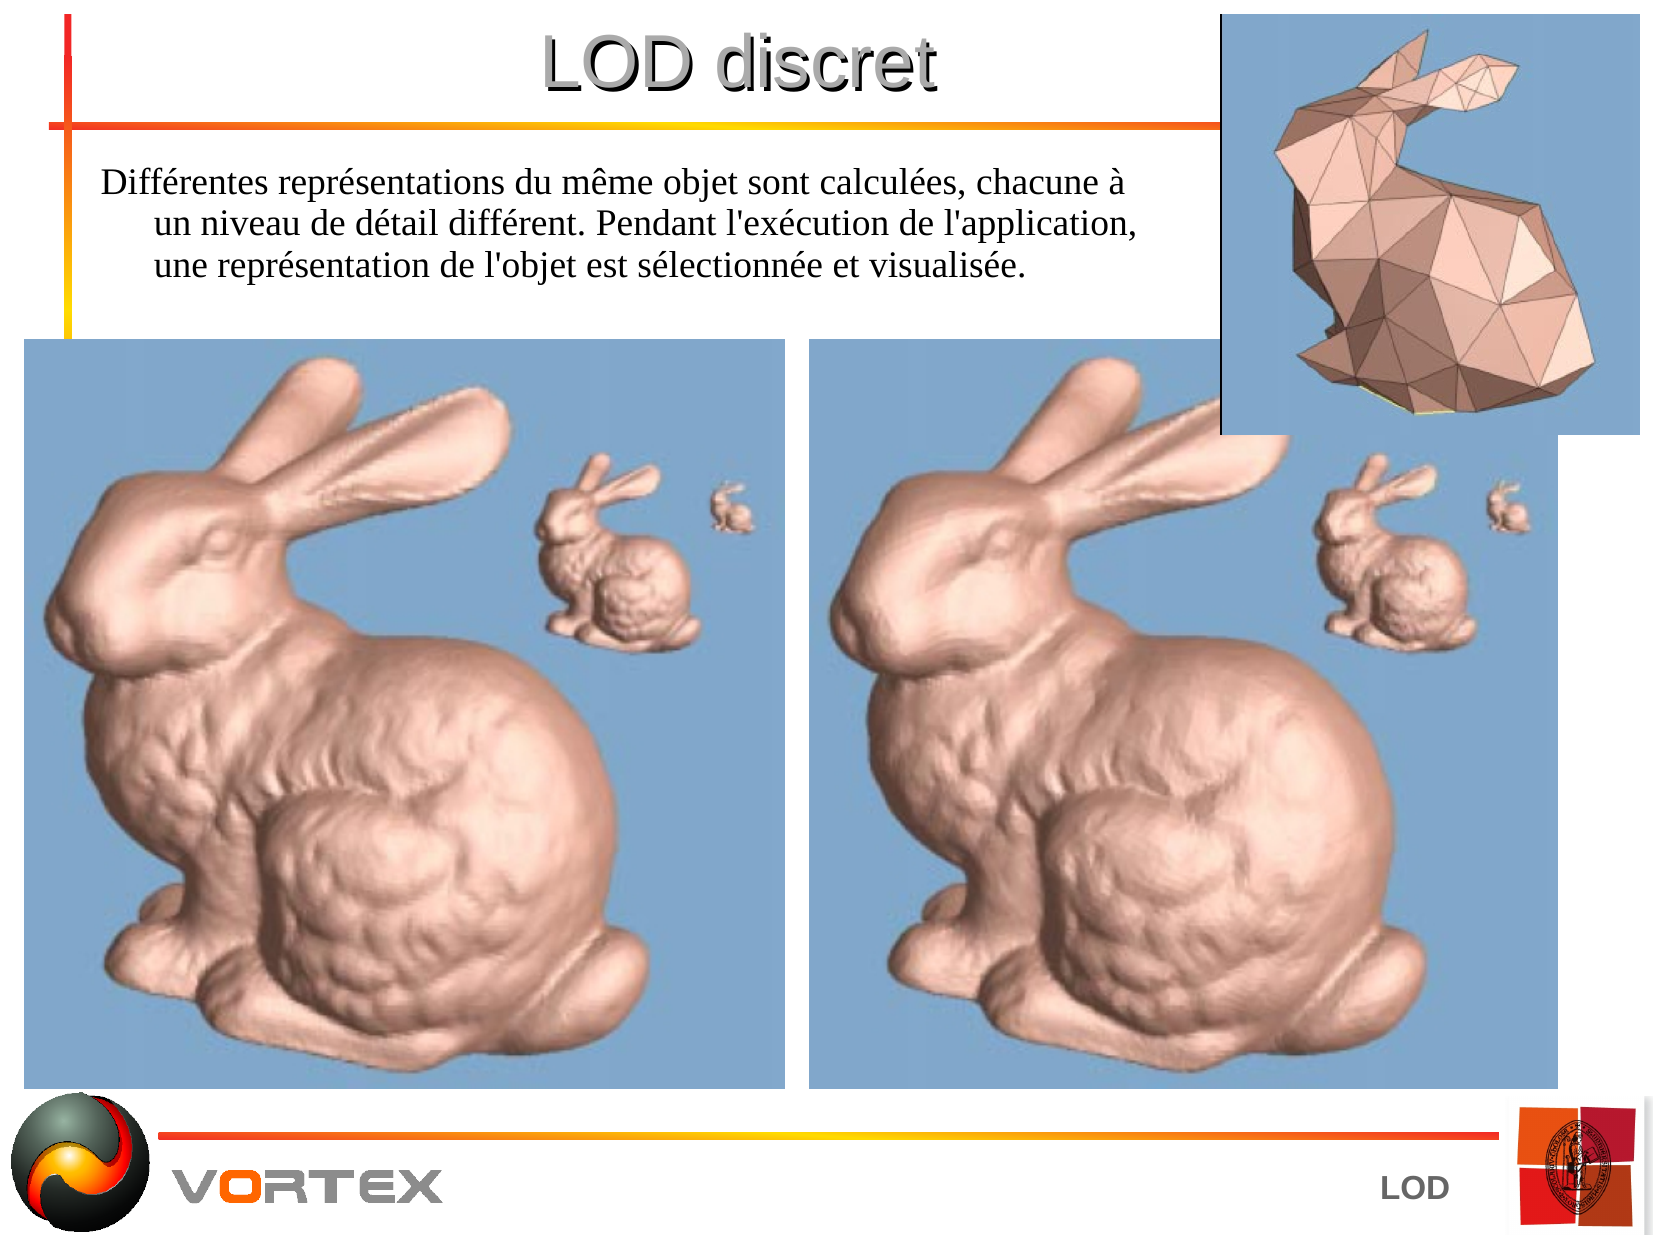

# LOD discret
Différentes représentations du même objet sont calculées, chacune à un niveau de détail différent. Pendant l'exécution de l'application, une représentation de l'objet est sélectionnée et visualisée.